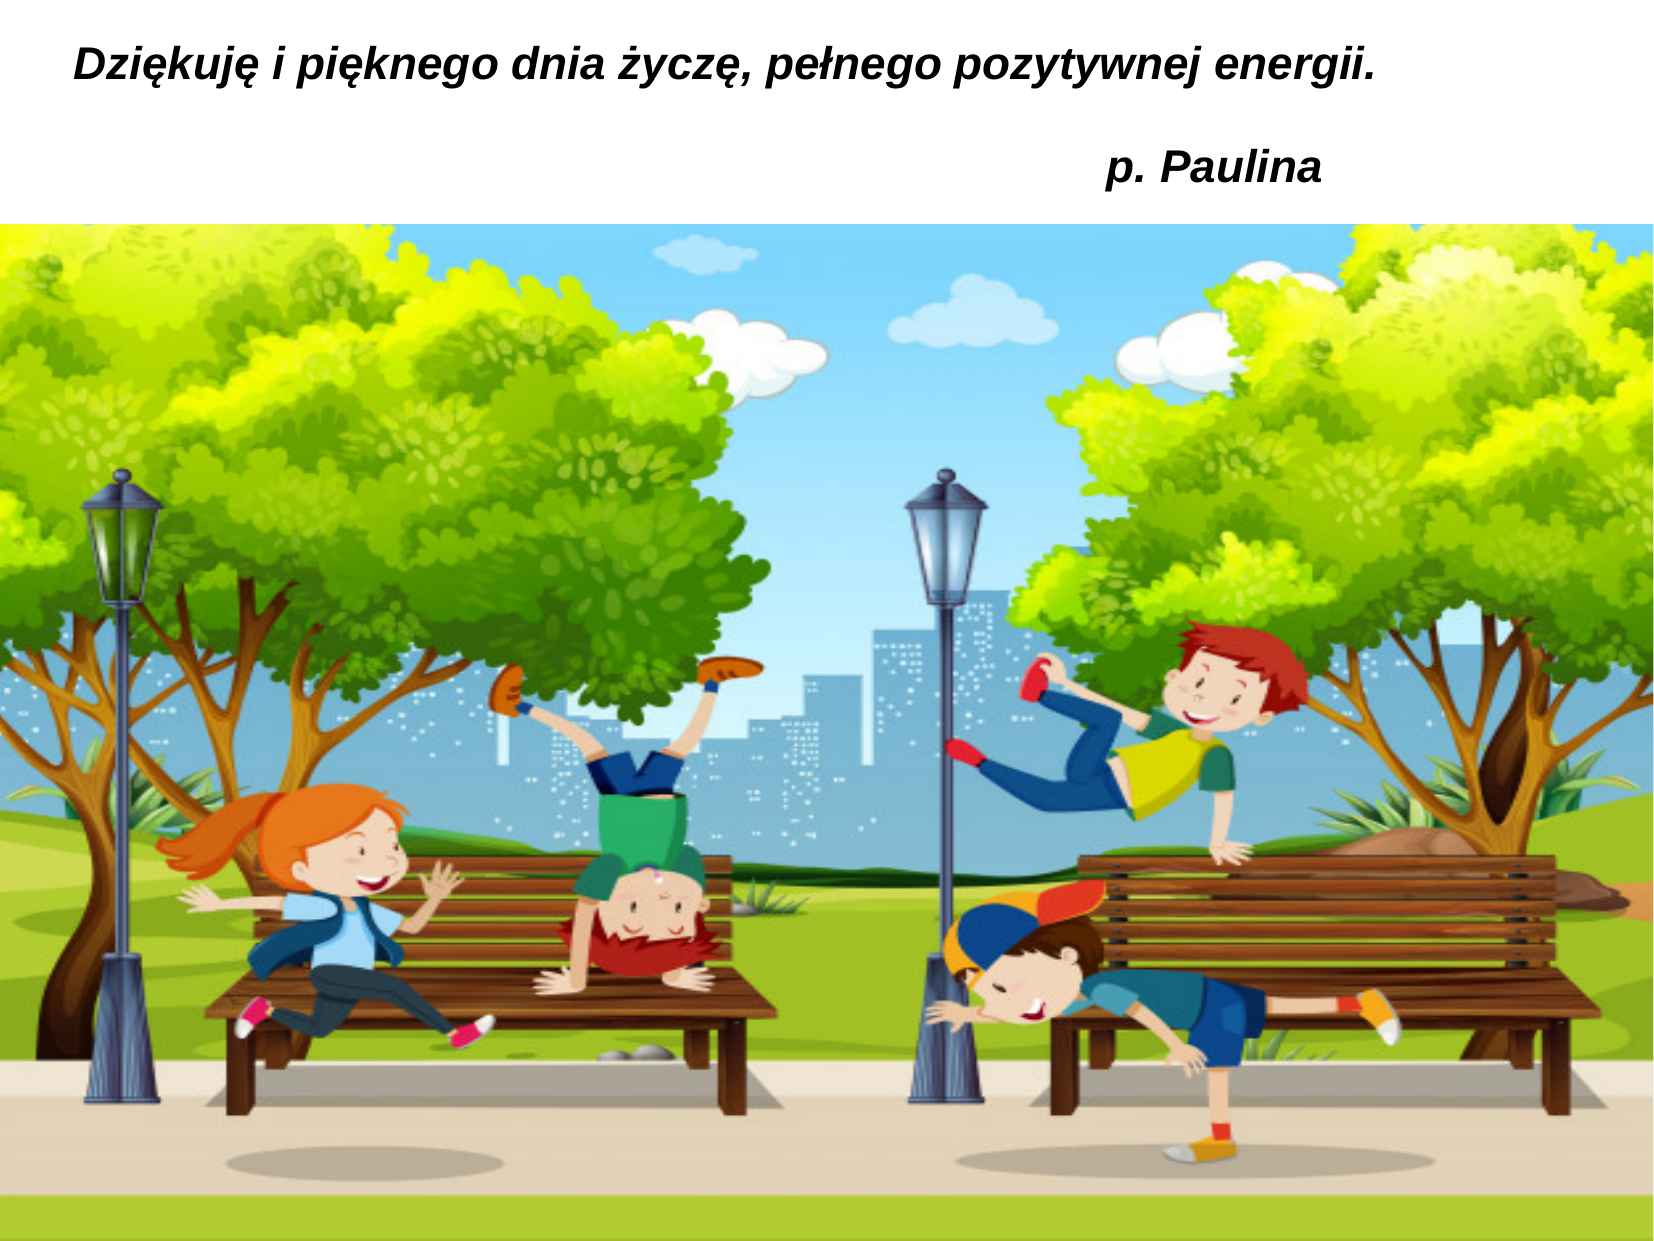

Dziękuję i pięknego dnia życzę, pełnego pozytywnej energii.
 p. Paulina